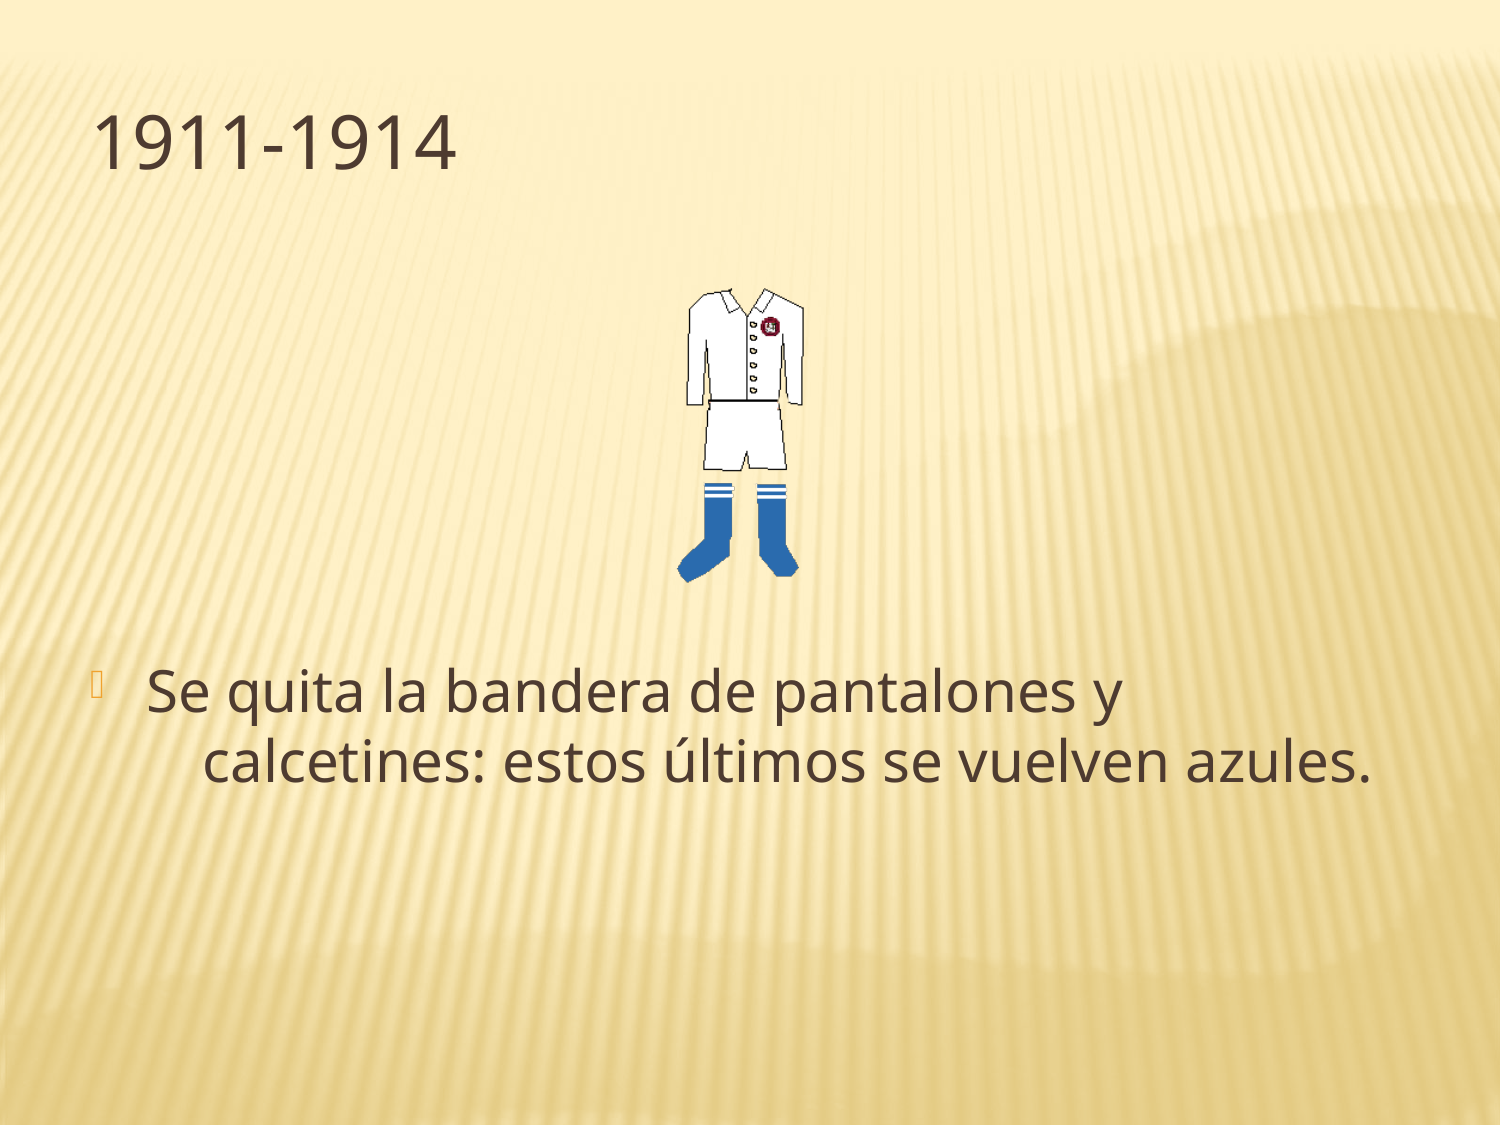

# 1911-1914
Se quita la bandera de pantalones y calcetines: estos últimos se vuelven azules.